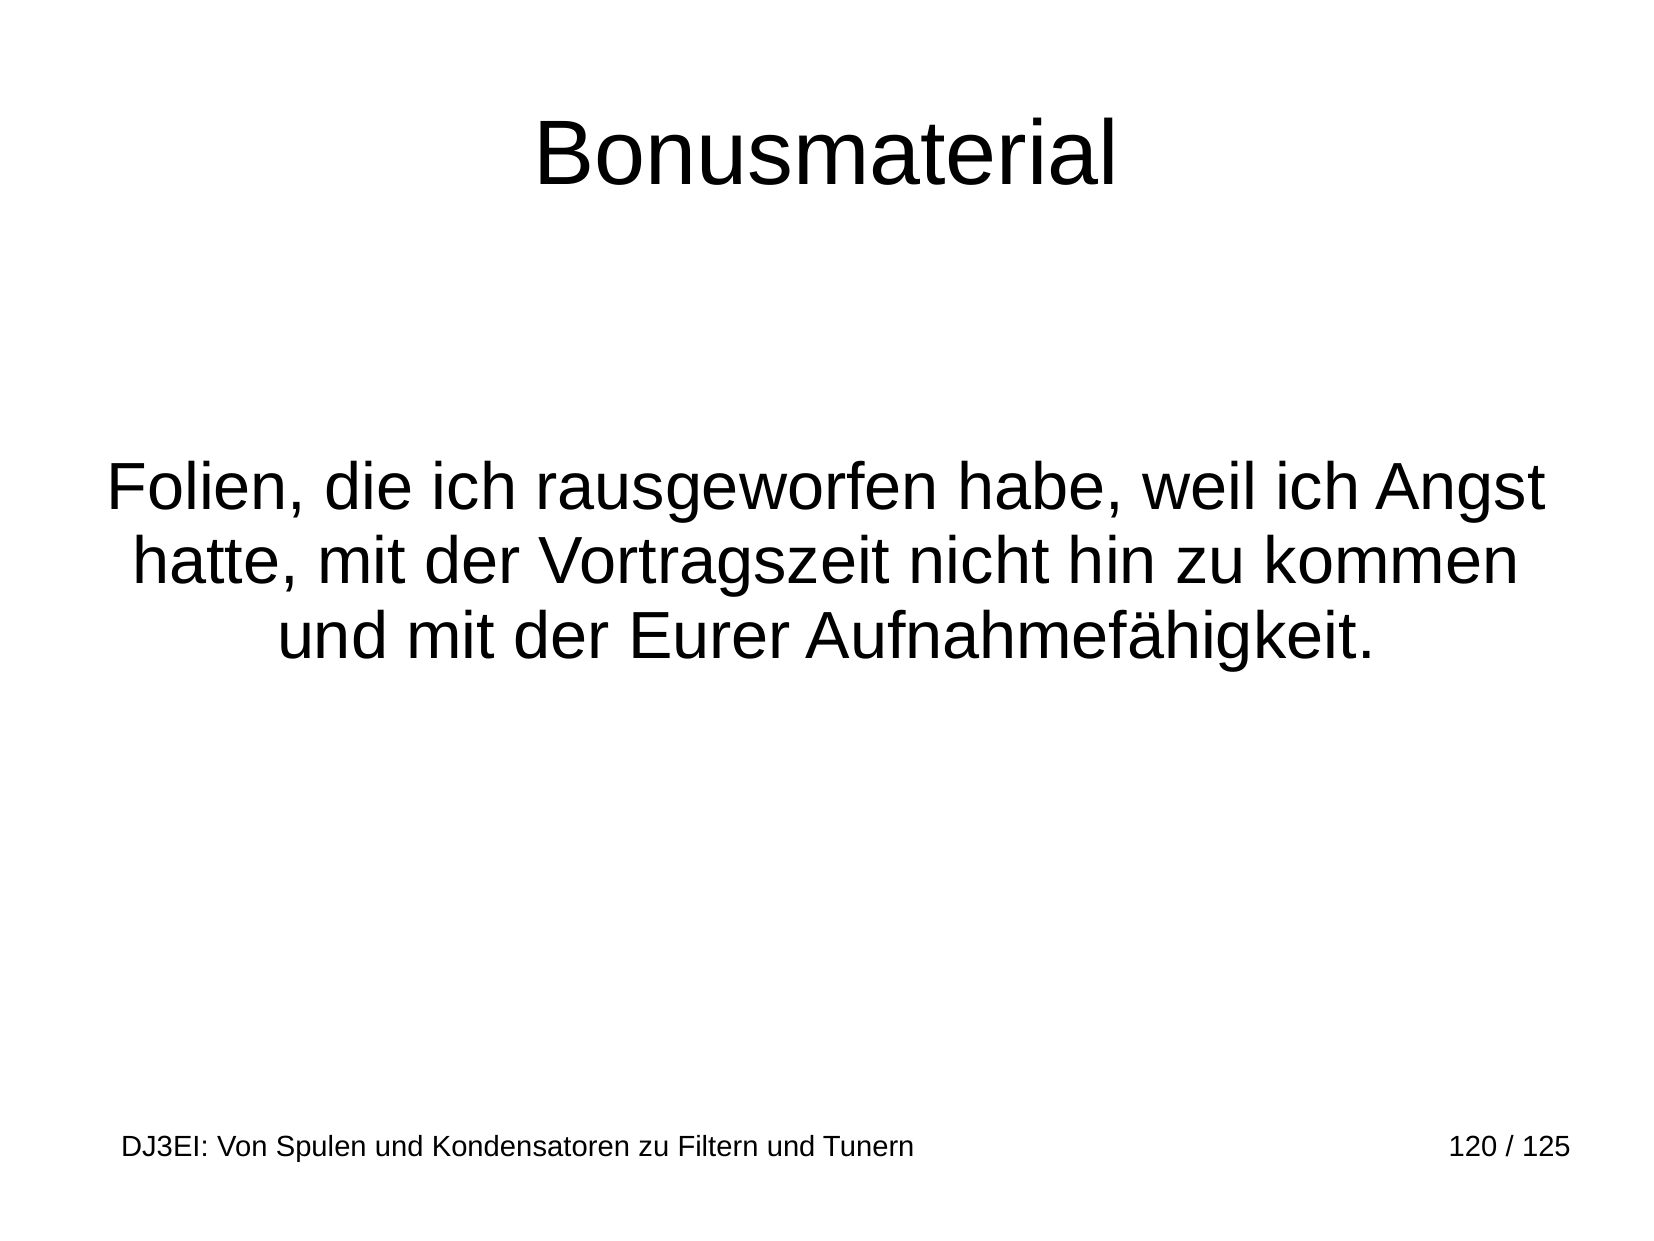

# Bonusmaterial
Folien, die ich rausgeworfen habe, weil ich Angst hatte, mit der Vortragszeit nicht hin zu kommen und mit der Eurer Aufnahmefähigkeit.